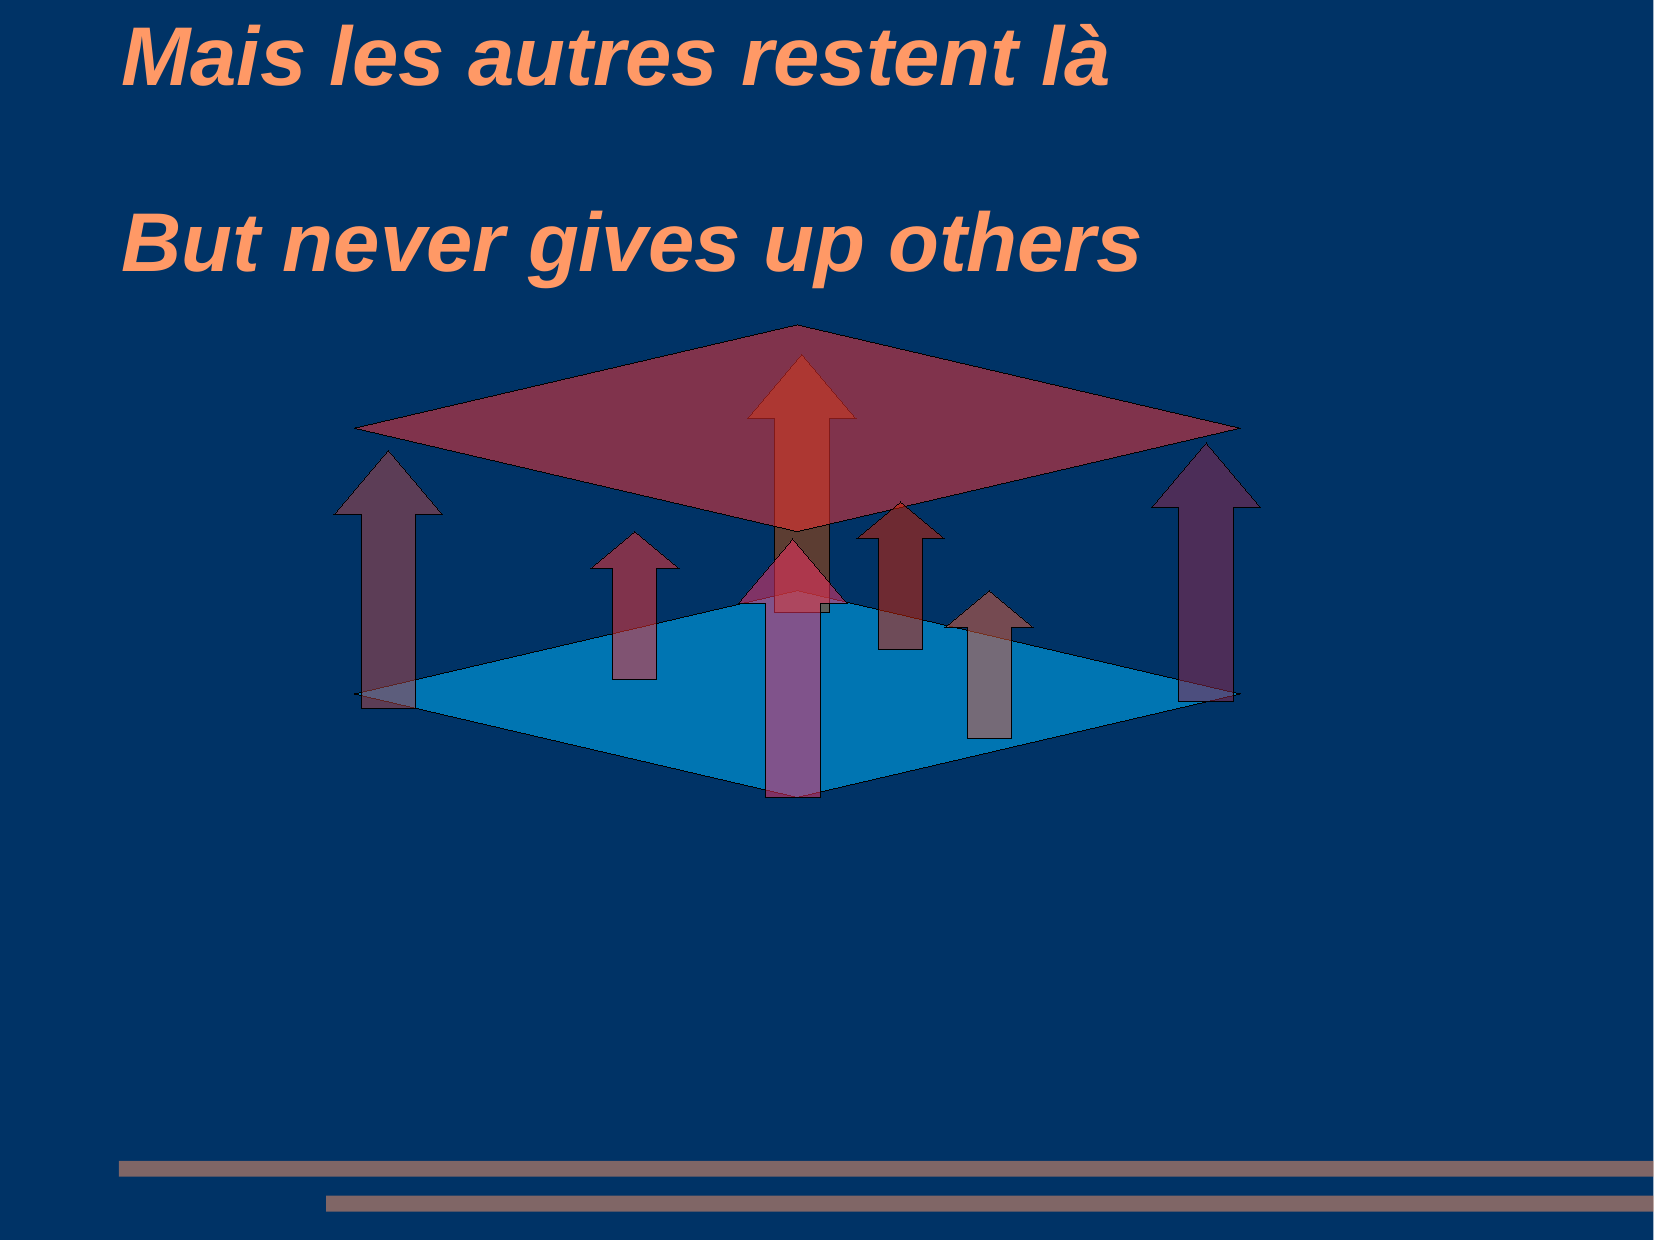

# Mais les autres restent là But never gives up others